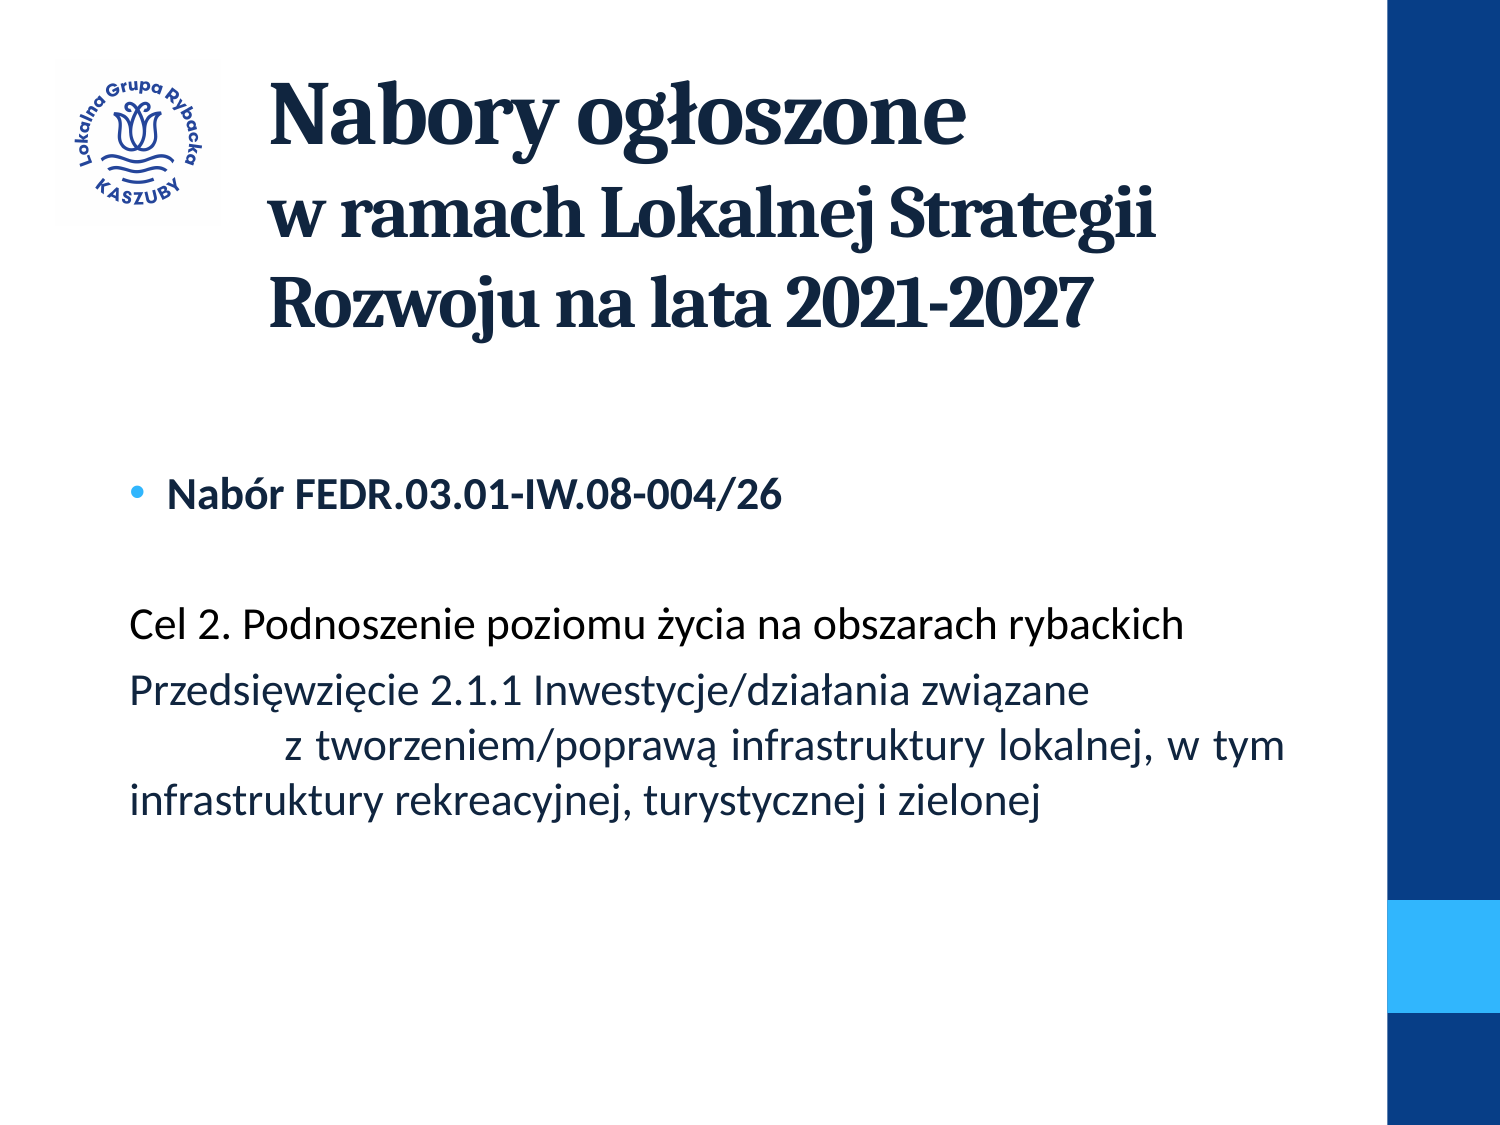

# Nabory ogłoszone w ramach Lokalnej Strategii Rozwoju na lata 2021-2027
Nabór FEDR.03.01-IW.08-004/26
Cel 2. Podnoszenie poziomu życia na obszarach rybackich
Przedsięwzięcie 2.1.1 Inwestycje/działania związane z tworzeniem/poprawą infrastruktury lokalnej, w tym infrastruktury rekreacyjnej, turystycznej i zielonej